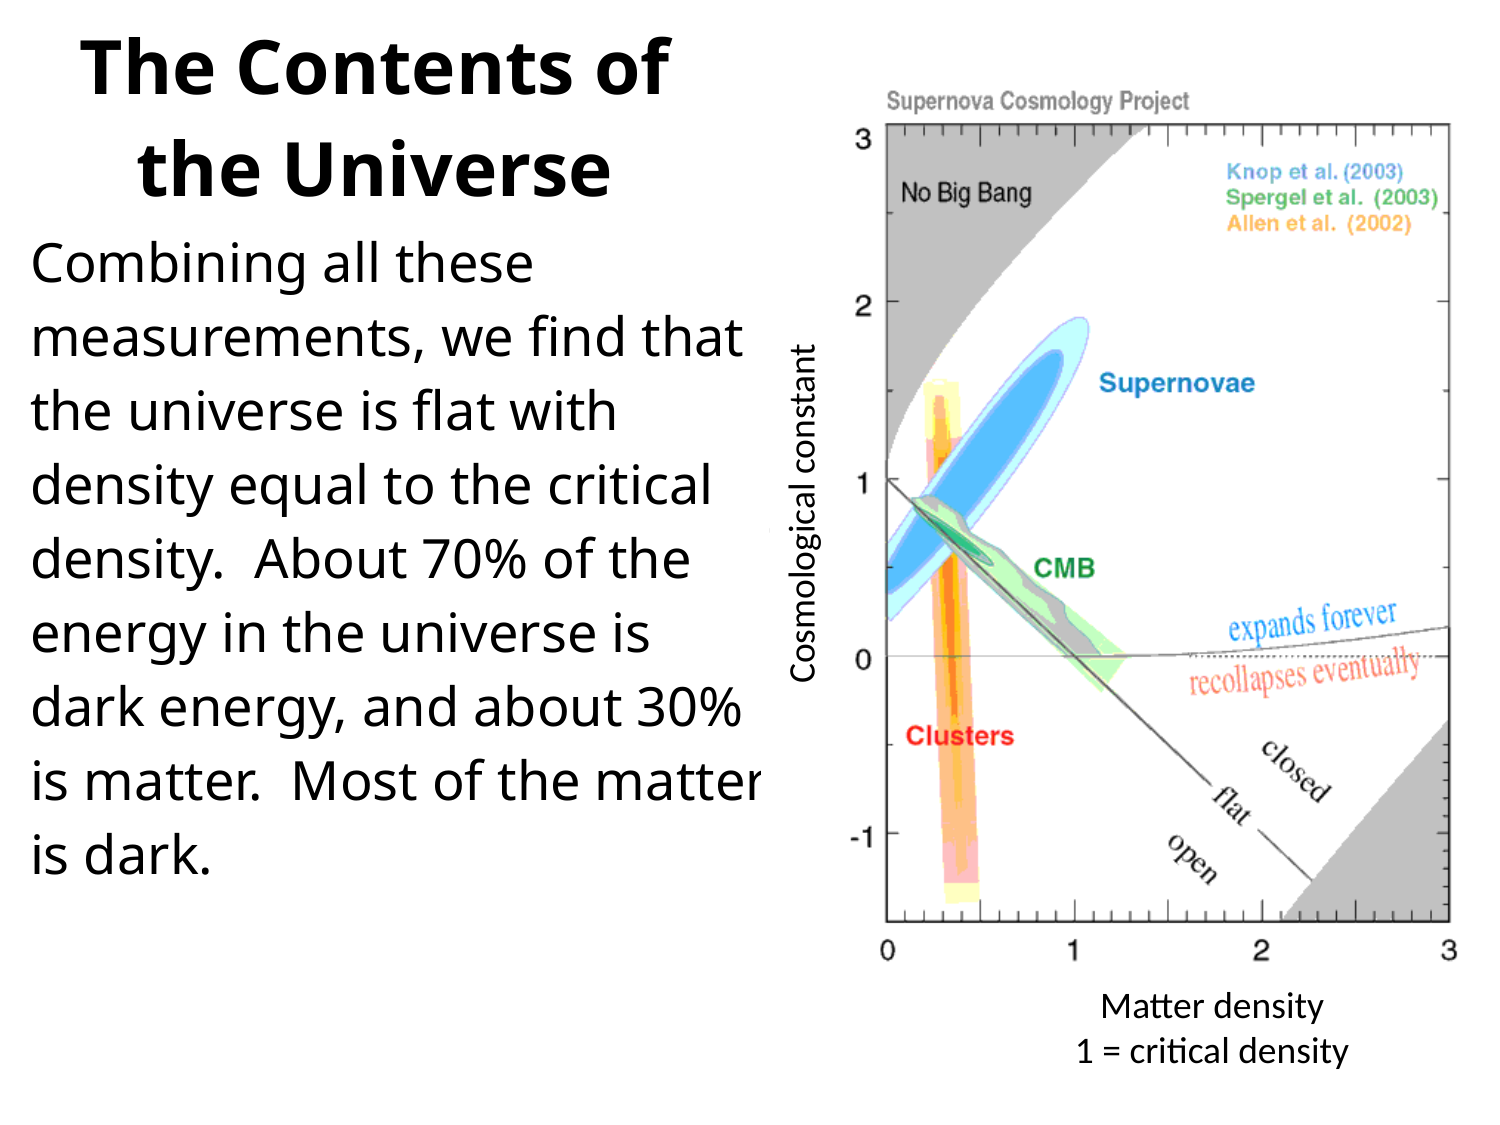

# The Contents of the Universe
Combining all these measurements, we find that the universe is flat with density equal to the critical density. About 70% of the energy in the universe is dark energy, and about 30% is matter. Most of the matter is dark.
Cosmological constant
Matter density
1 = critical density